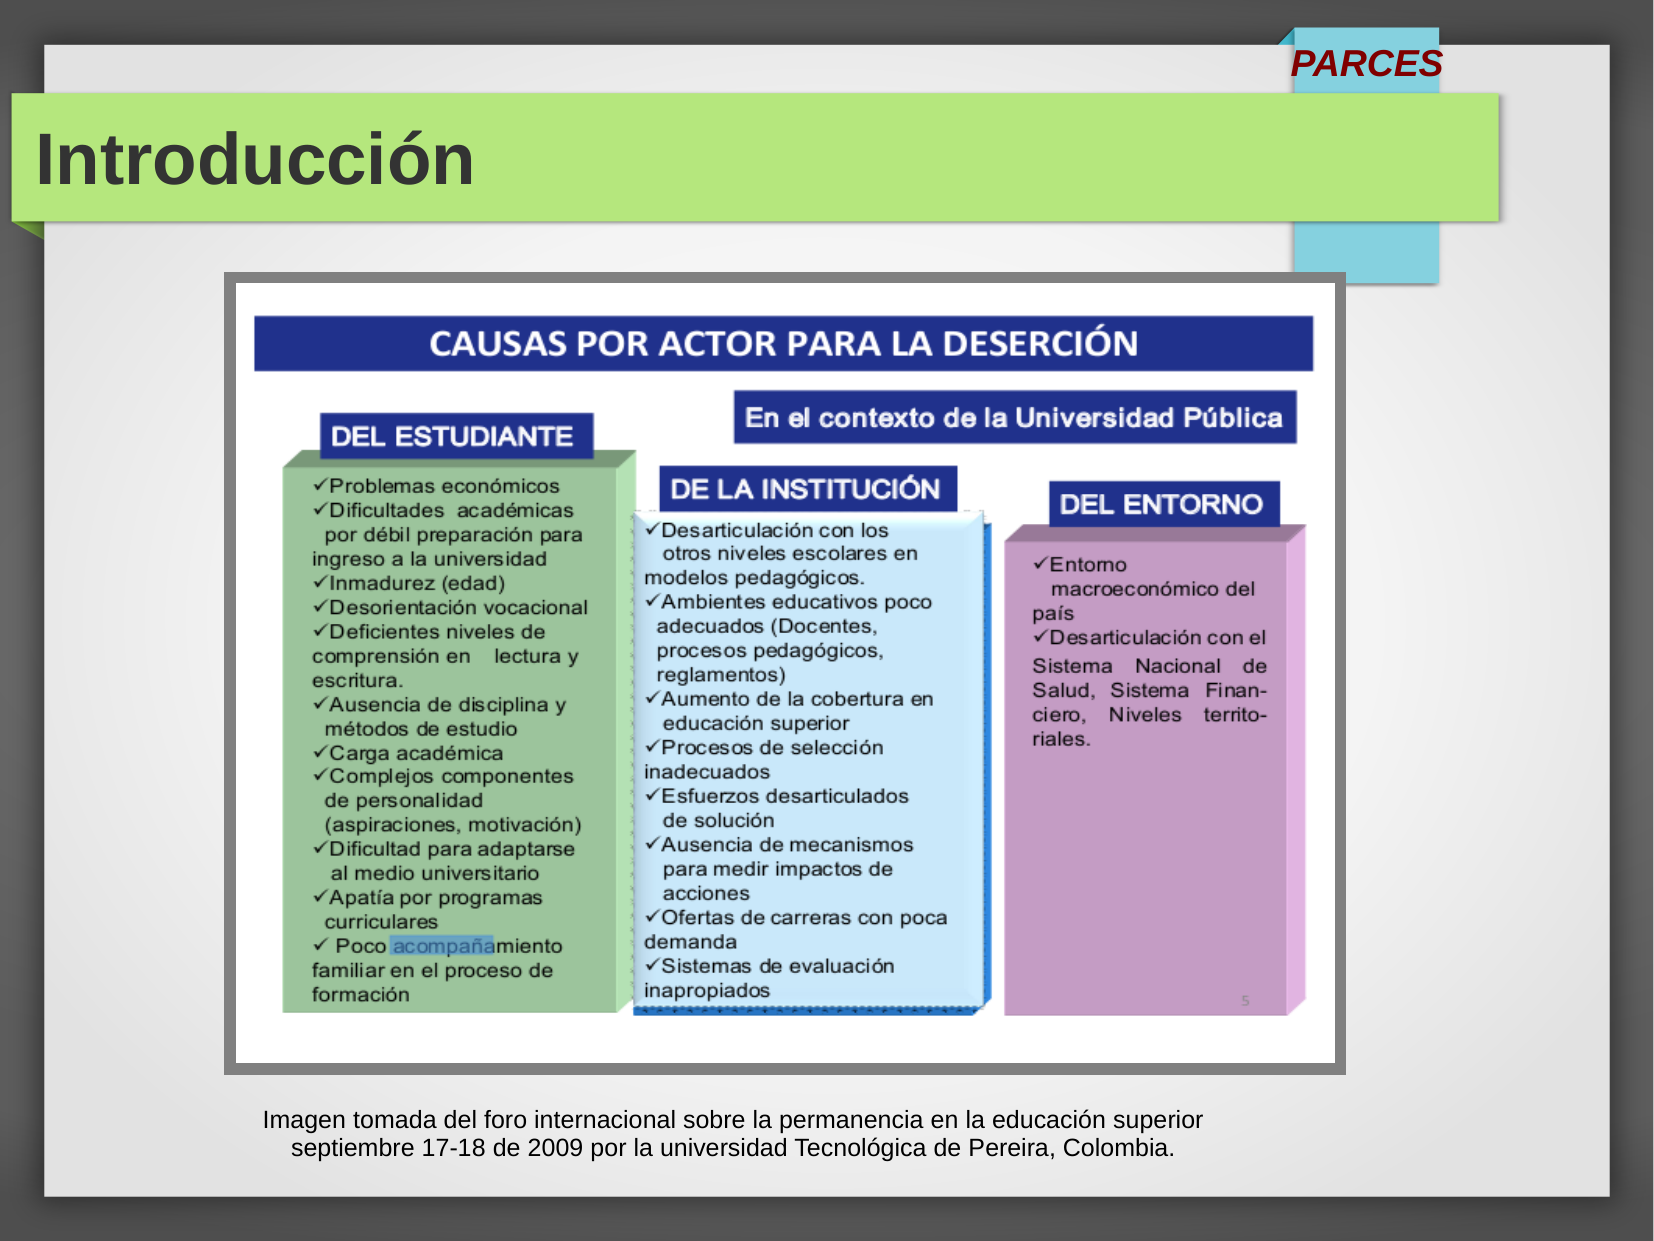

PARCES
# Introducción
Imagen tomada del foro internacional sobre la permanencia en la educación superior
septiembre 17-18 de 2009 por la universidad Tecnológica de Pereira, Colombia.